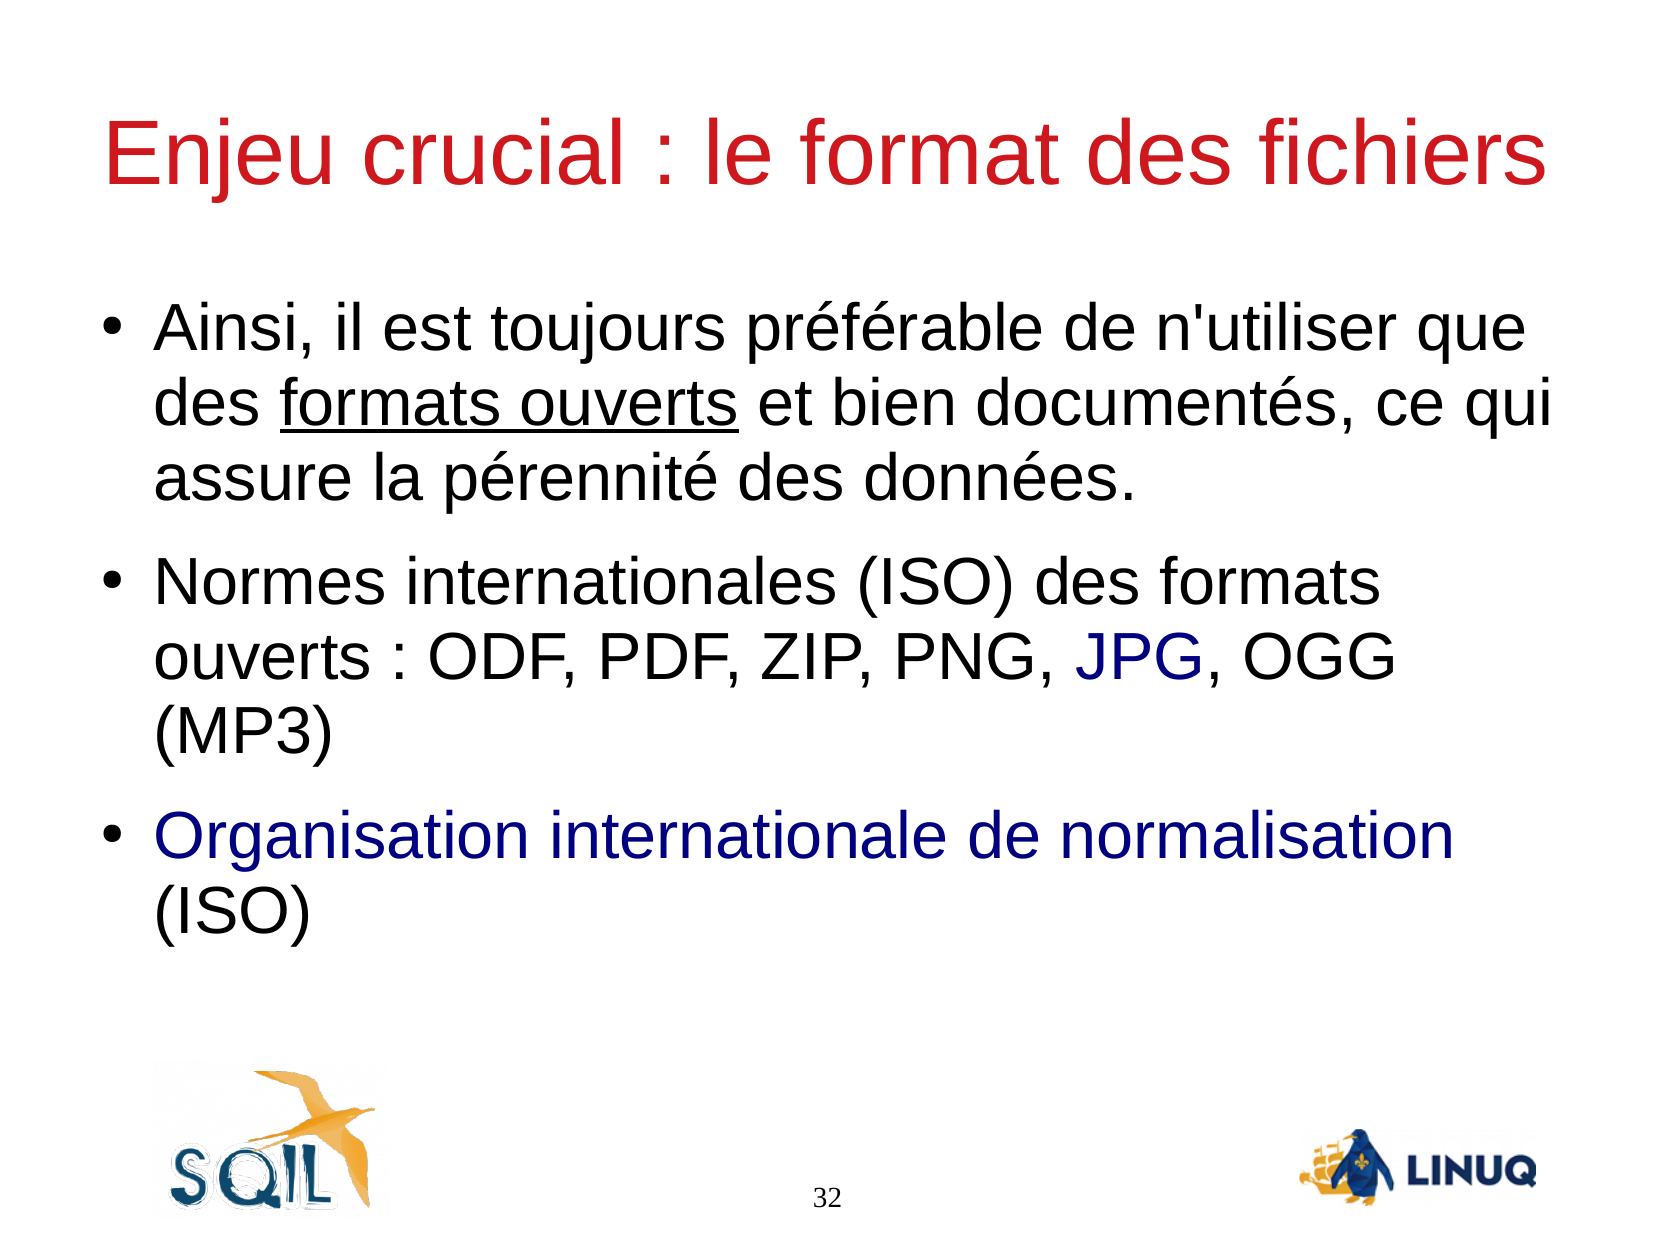

# Enjeu crucial : le format des fichiers
Ainsi, il est toujours préférable de n'utiliser que des formats ouverts et bien documentés, ce qui assure la pérennité des données.
Normes internationales (ISO) des formats ouverts : ODF, PDF, ZIP, PNG, JPG, OGG (MP3)
Organisation internationale de normalisation (ISO)